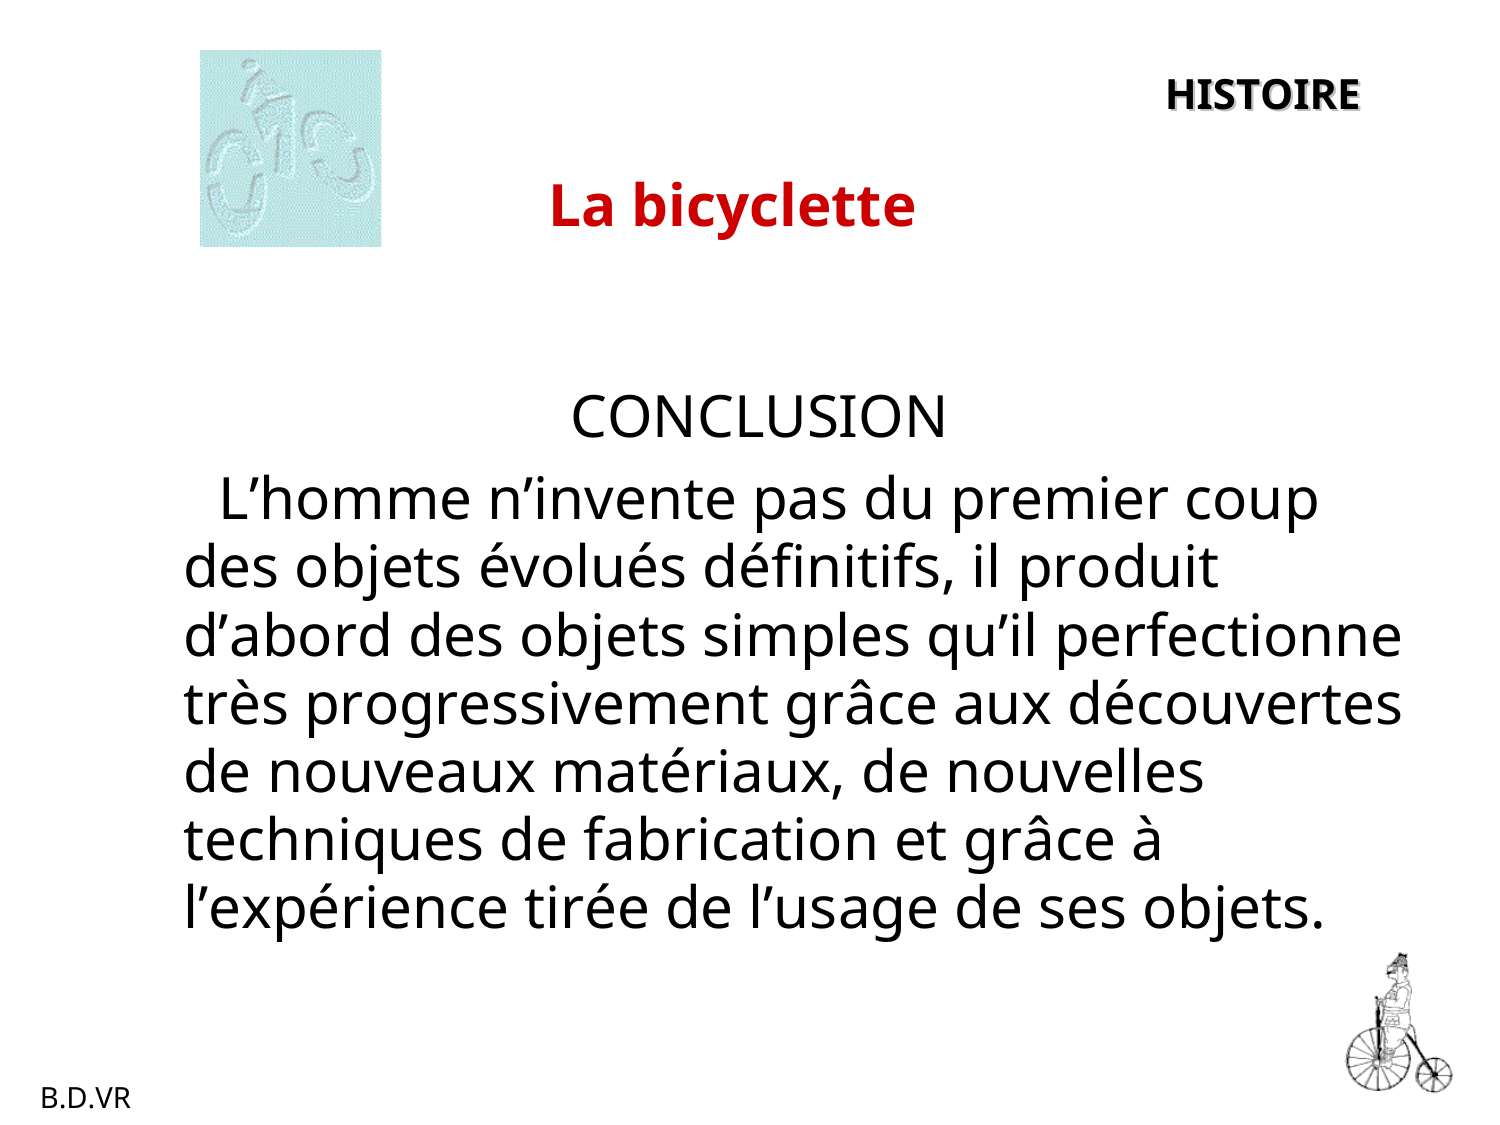

HISTOIRE
# La bicyclette
CONCLUSION
 L’homme n’invente pas du premier coup des objets évolués définitifs, il produit d’abord des objets simples qu’il perfectionne très progressivement grâce aux découvertes de nouveaux matériaux, de nouvelles techniques de fabrication et grâce à l’expérience tirée de l’usage de ses objets.
B.D.VR